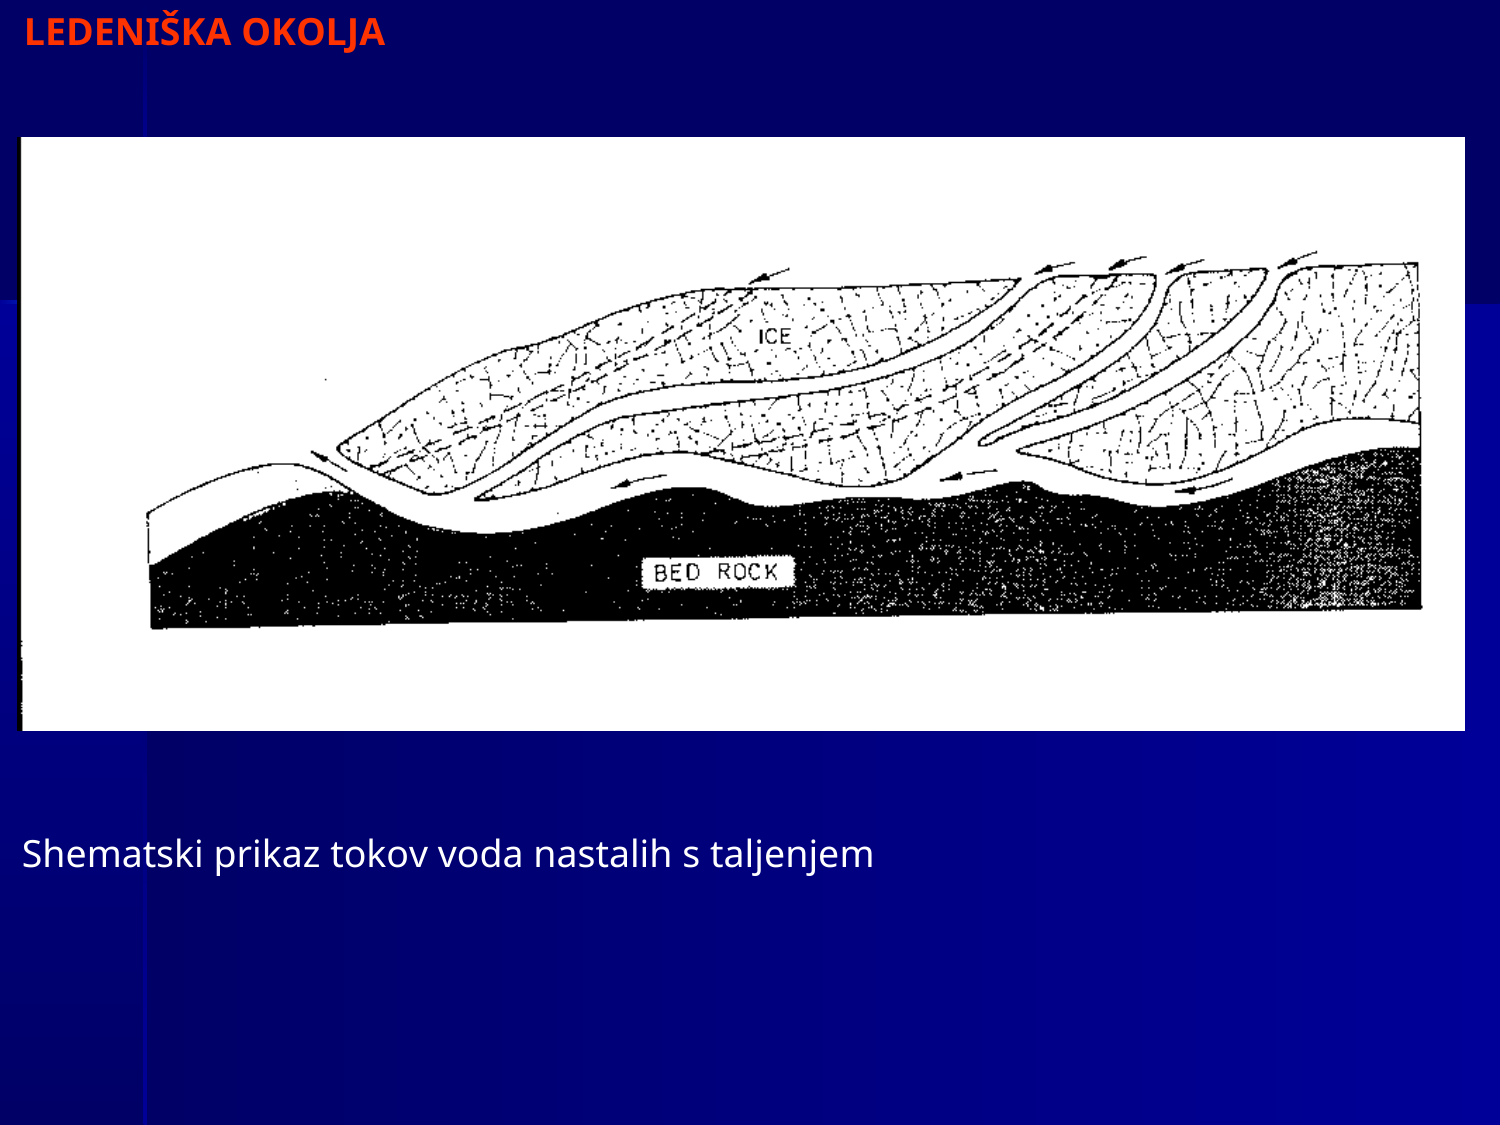

LEDENIŠKA OKOLJA
ICE
BED ROCK
Shematski prikaz tokov voda nastalih s taljenjem